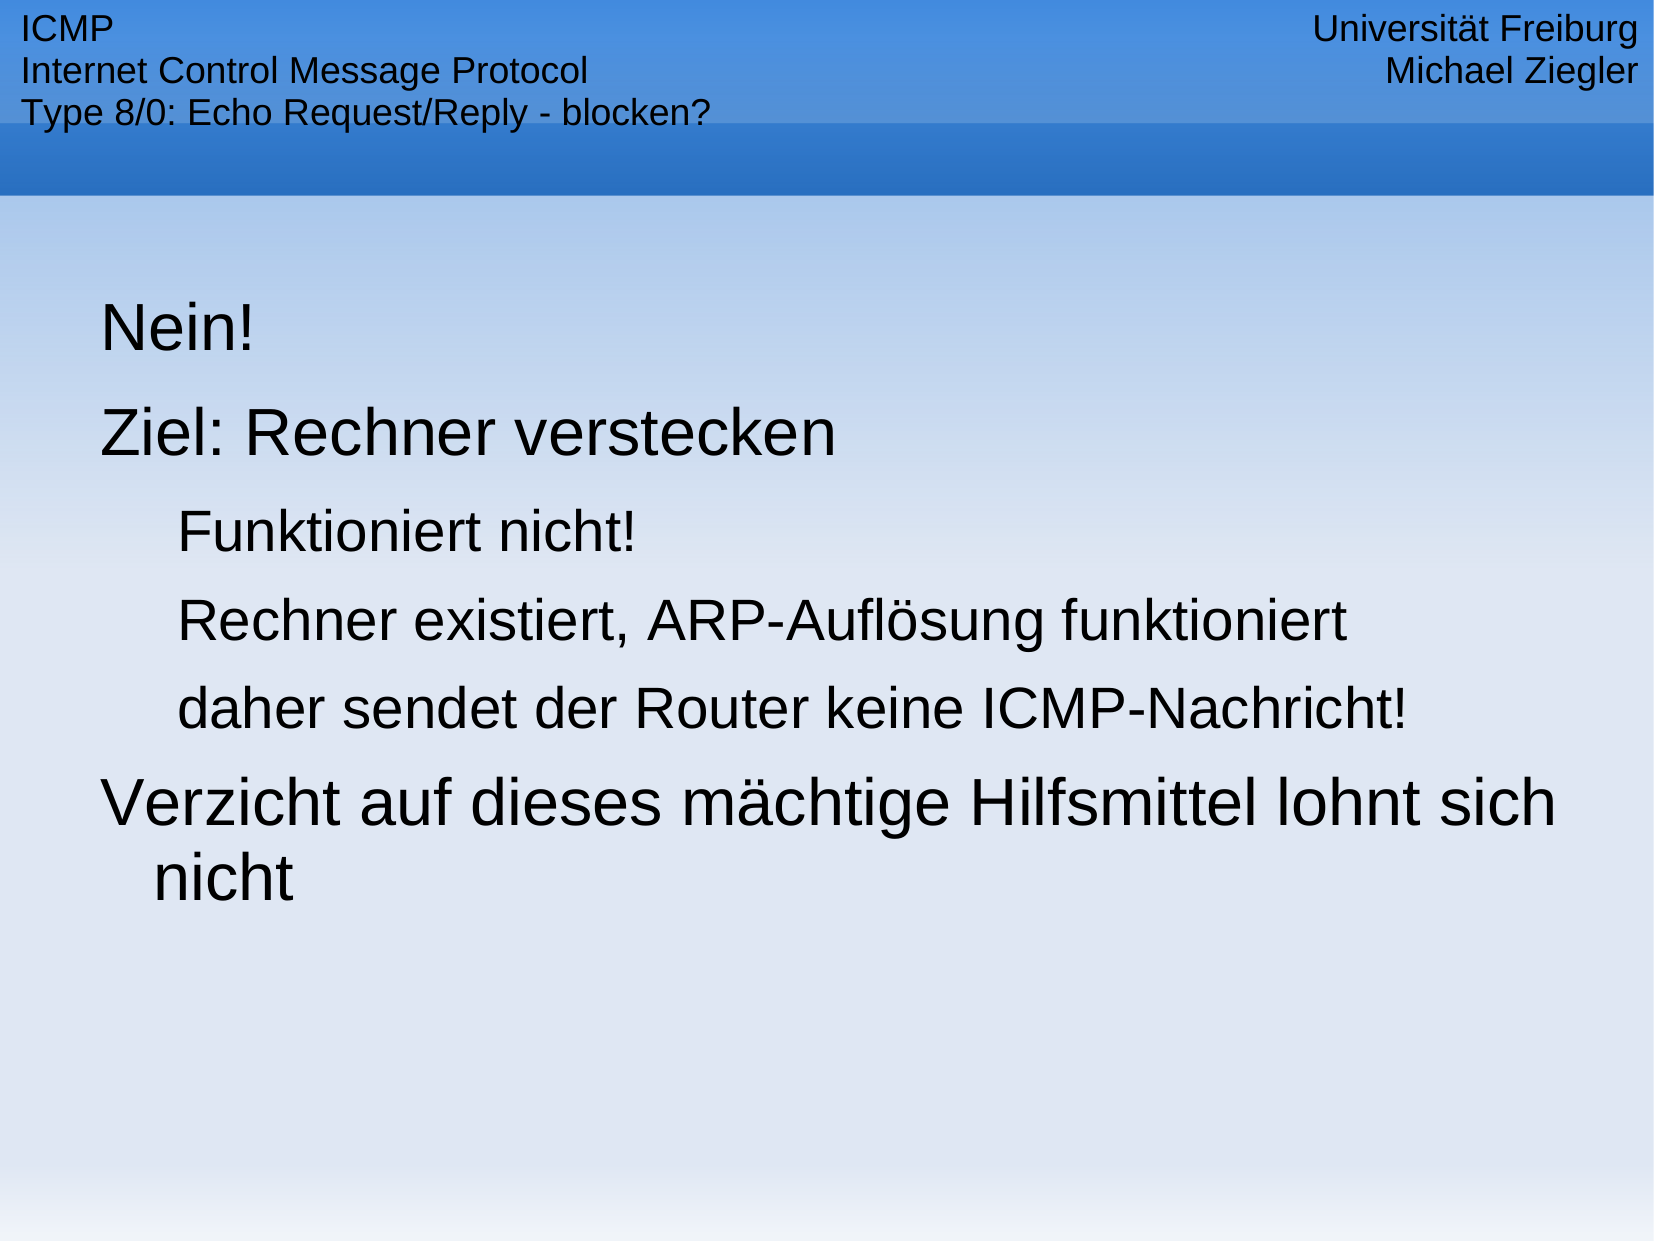

ICMP
Internet Control Message Protocol
Type 8/0: Echo Request/Reply - blocken?
Universität Freiburg
Michael Ziegler
# Nein!
Ziel: Rechner verstecken
Funktioniert nicht!
Rechner existiert, ARP-Auflösung funktioniert
daher sendet der Router keine ICMP-Nachricht!
Verzicht auf dieses mächtige Hilfsmittel lohnt sich nicht